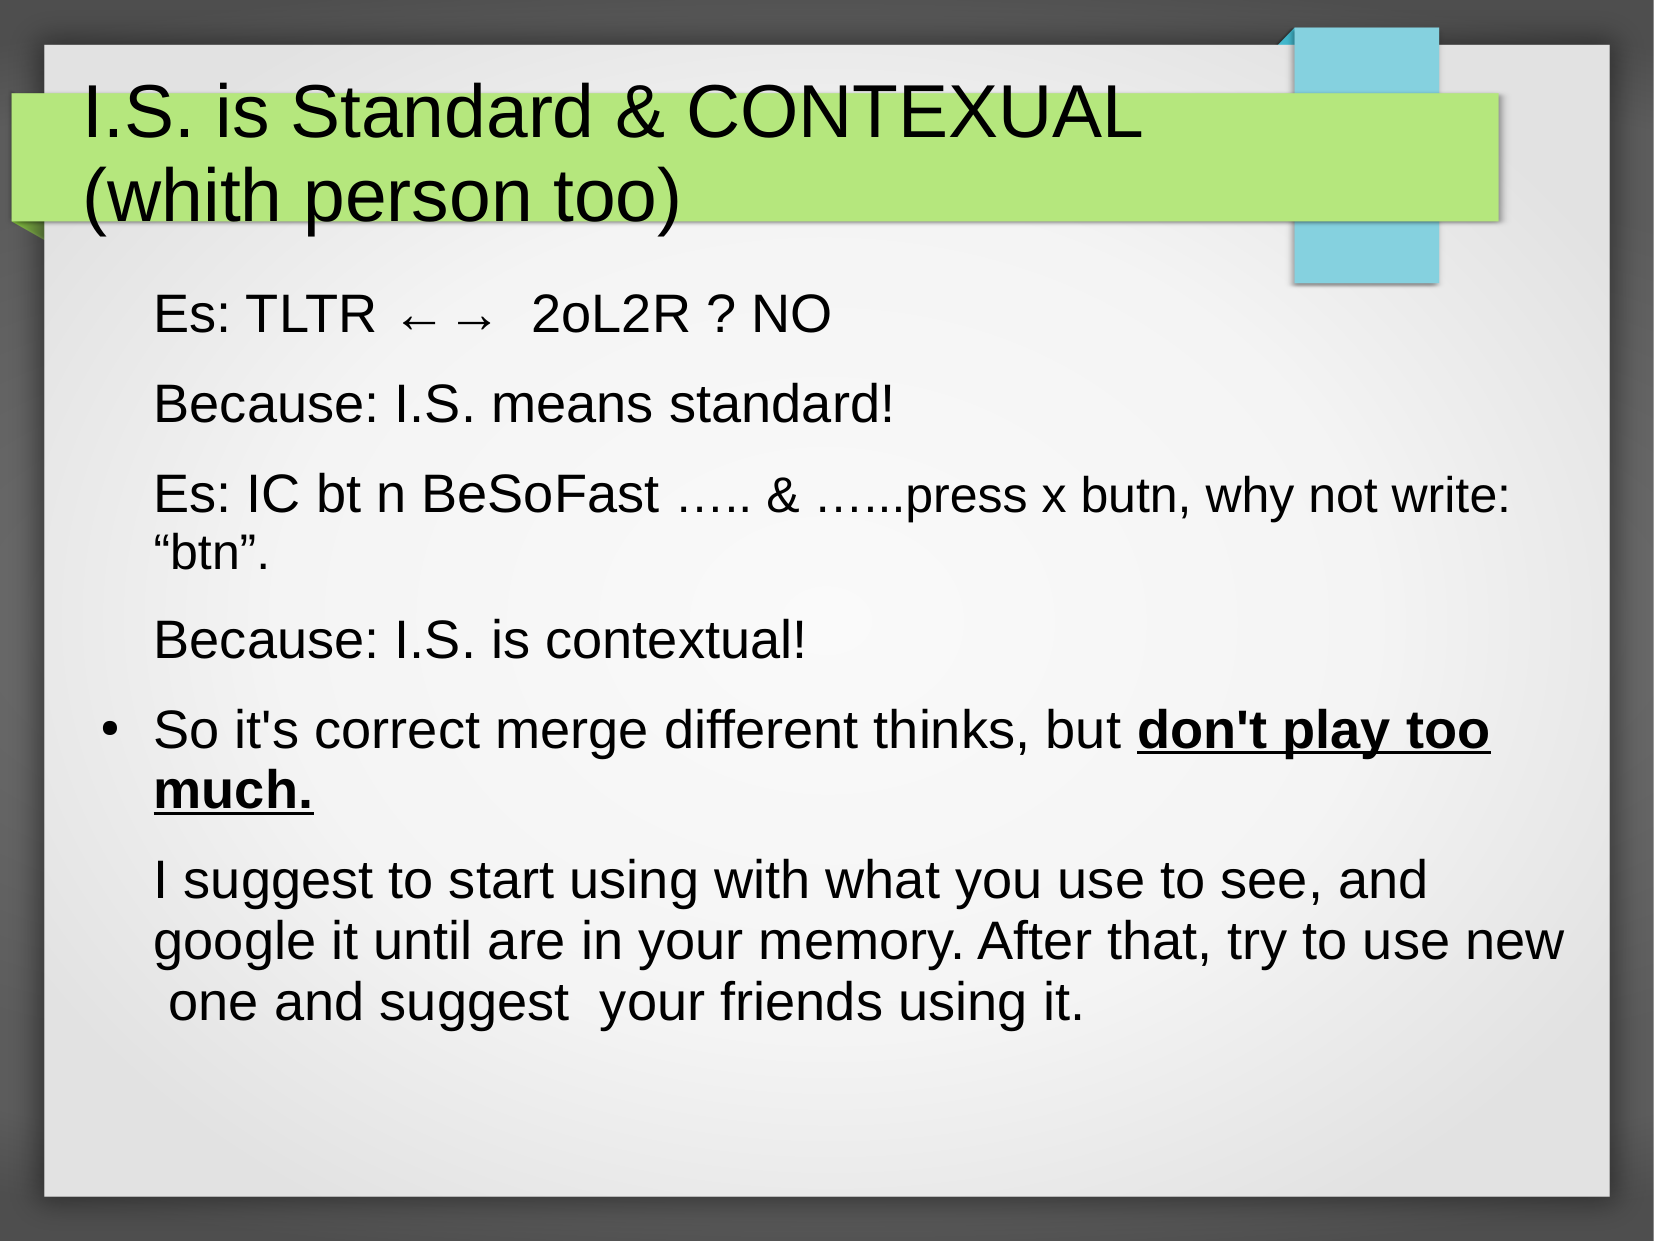

# I.S. is Standard & CONTEXUAL (whith person too)
Es: TLTR ←→ 2oL2R ? NO
Because: I.S. means standard!
Es: IC bt n BeSoFast ….. & …...press x butn, why not write: “btn”.
Because: I.S. is contextual!
So it's correct merge different thinks, but don't play too much.
I suggest to start using with what you use to see, and google it until are in your memory. After that, try to use new one and suggest your friends using it.